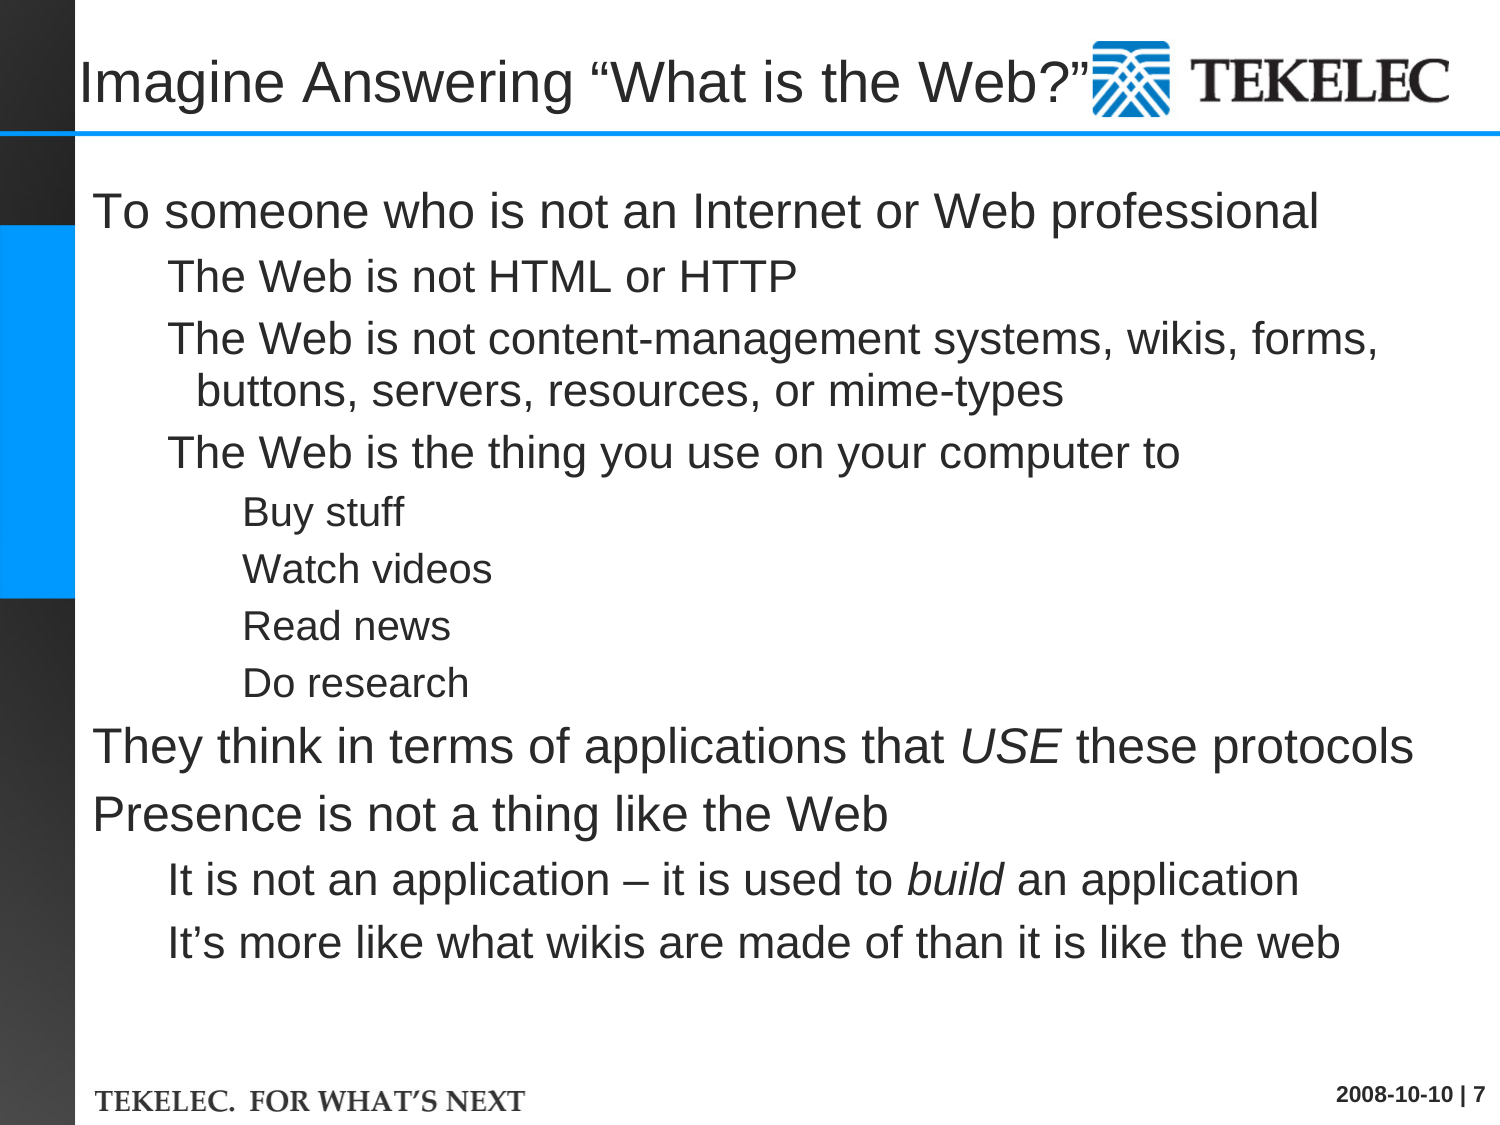

# Imagine Answering “What is the Web?”
To someone who is not an Internet or Web professional
The Web is not HTML or HTTP
The Web is not content-management systems, wikis, forms, buttons, servers, resources, or mime-types
The Web is the thing you use on your computer to
Buy stuff
Watch videos
Read news
Do research
They think in terms of applications that USE these protocols
Presence is not a thing like the Web
It is not an application – it is used to build an application
It’s more like what wikis are made of than it is like the web